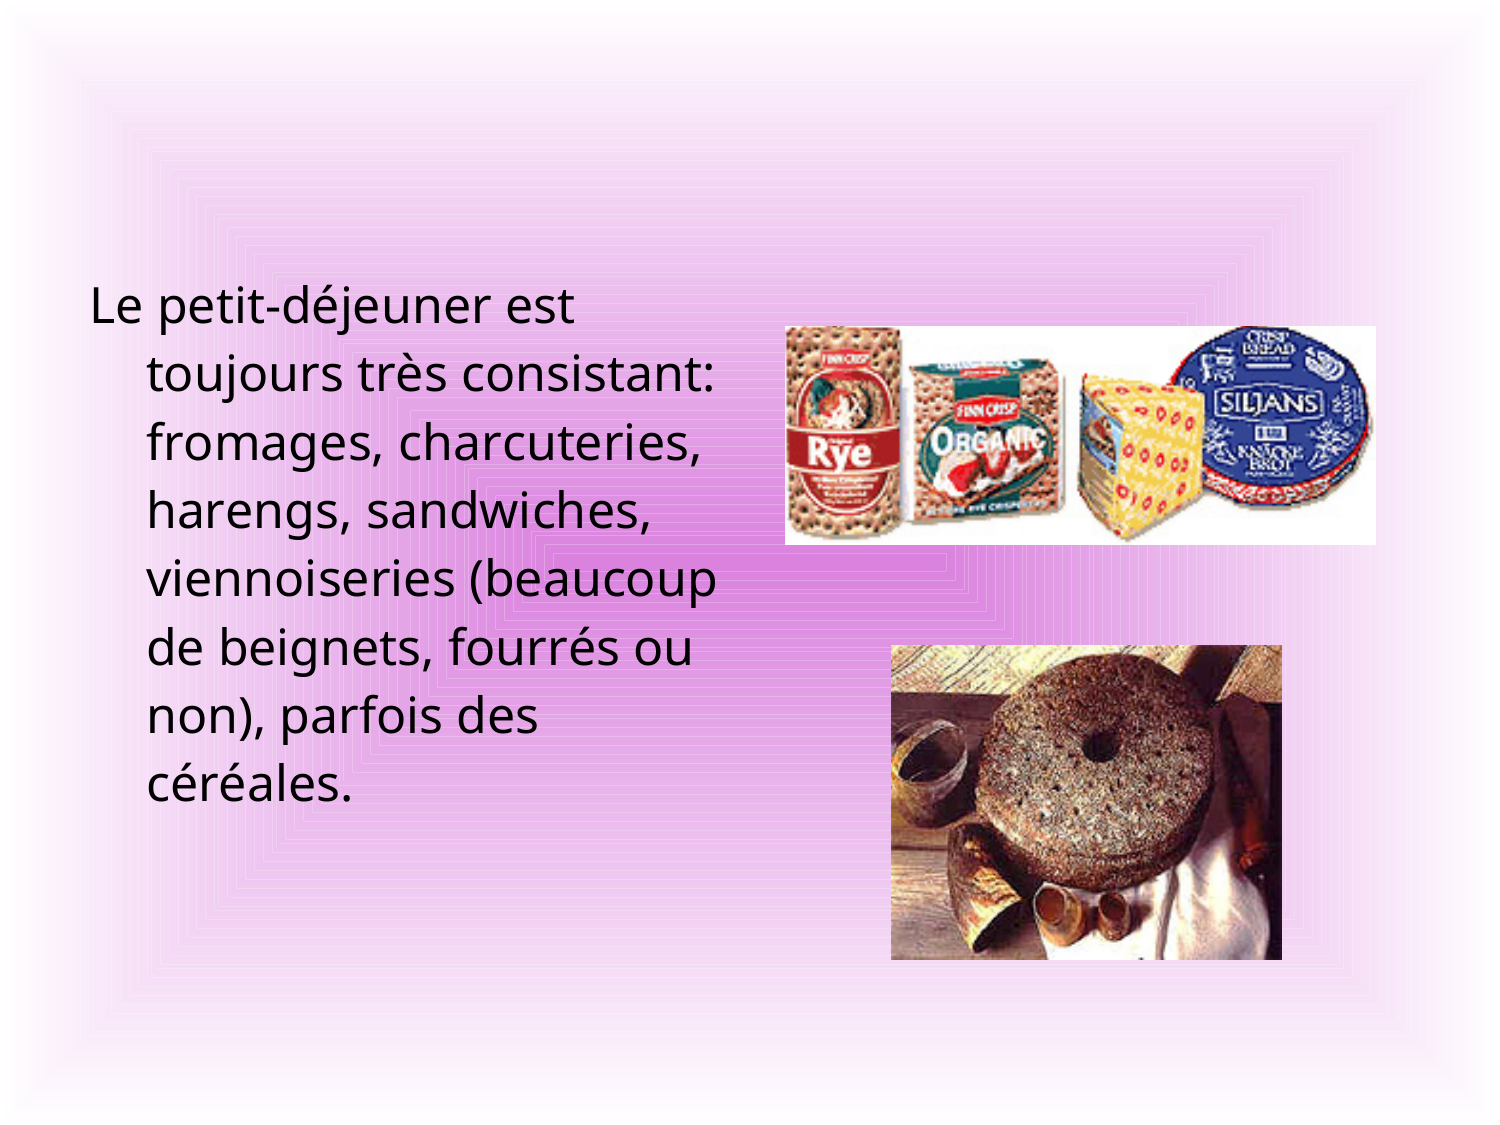

#
Le petit-déjeuner est toujours très consistant: fromages, charcuteries, harengs, sandwiches, viennoiseries (beaucoup de beignets, fourrés ou non), parfois des céréales.